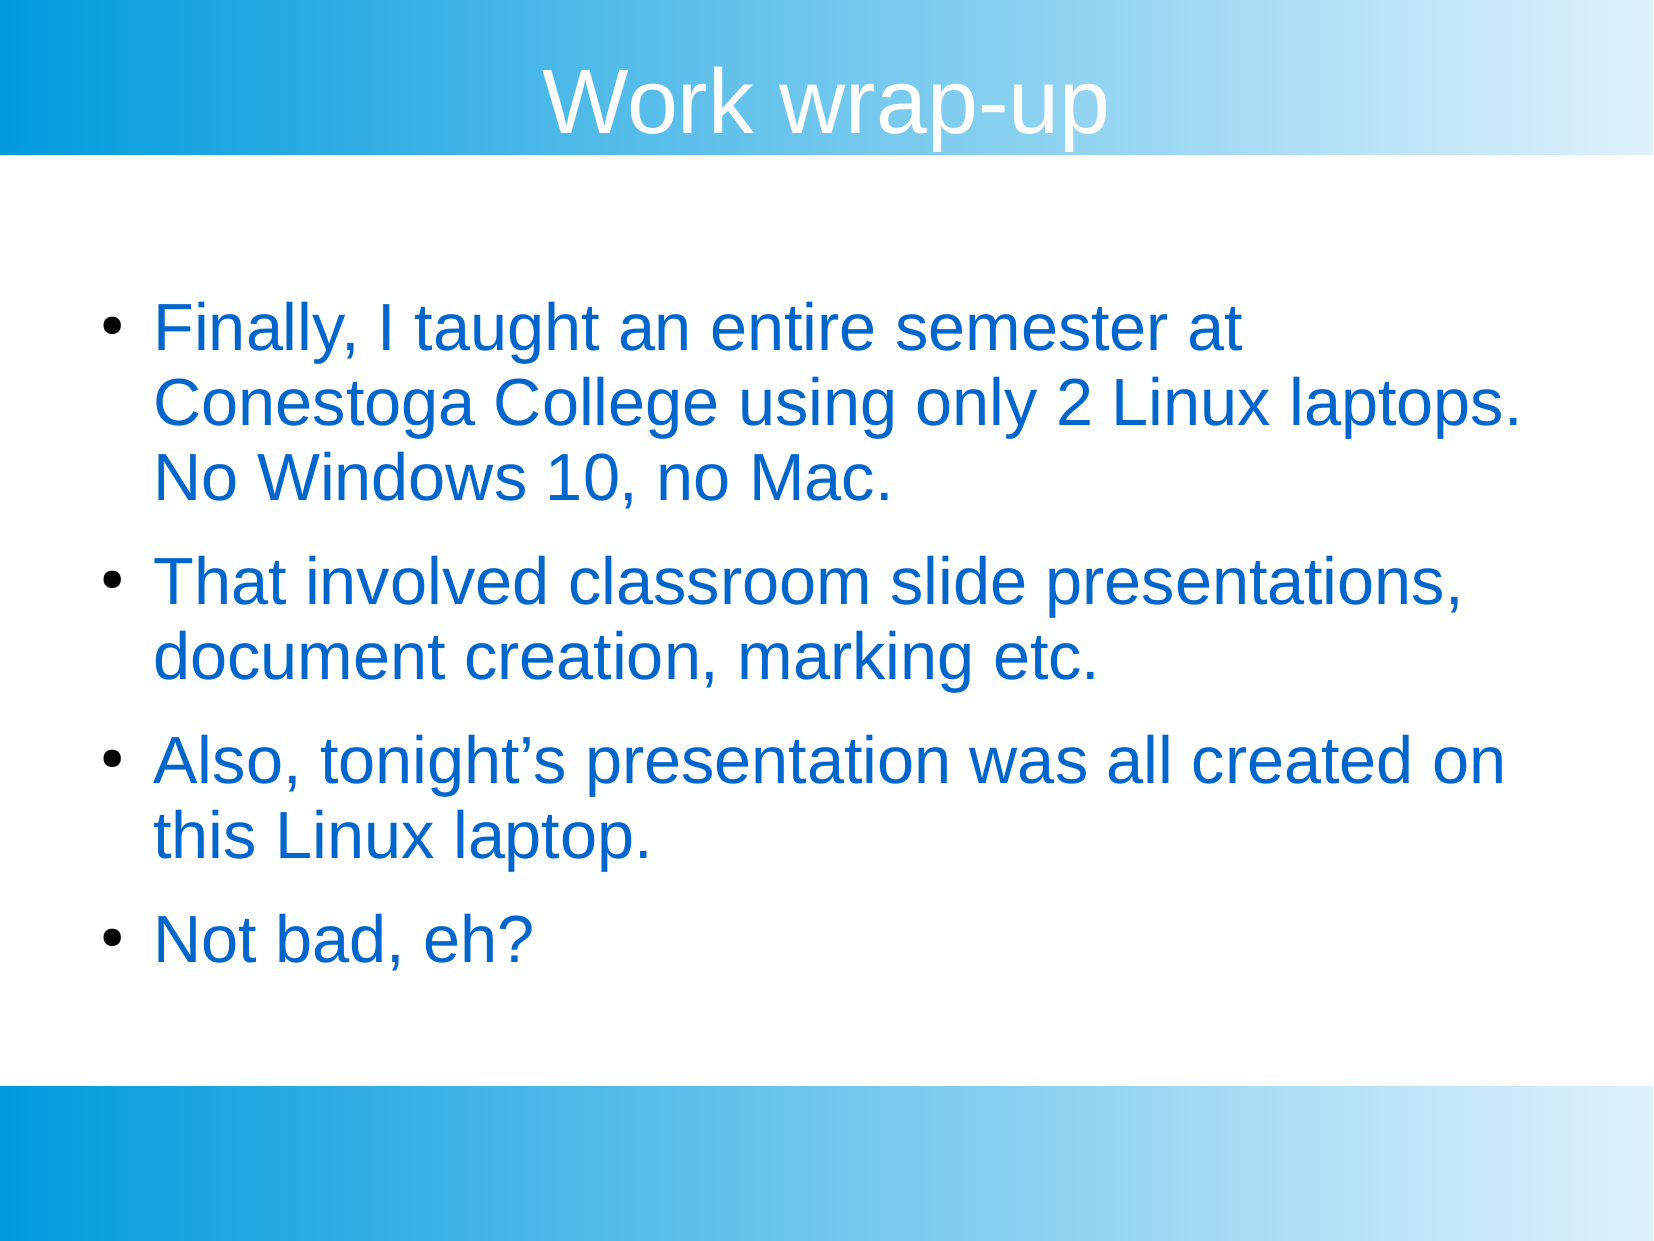

# Work wrap-up
Finally, I taught an entire semester at Conestoga College using only 2 Linux laptops. No Windows 10, no Mac.
That involved classroom slide presentations, document creation, marking etc.
Also, tonight’s presentation was all created on this Linux laptop.
Not bad, eh?